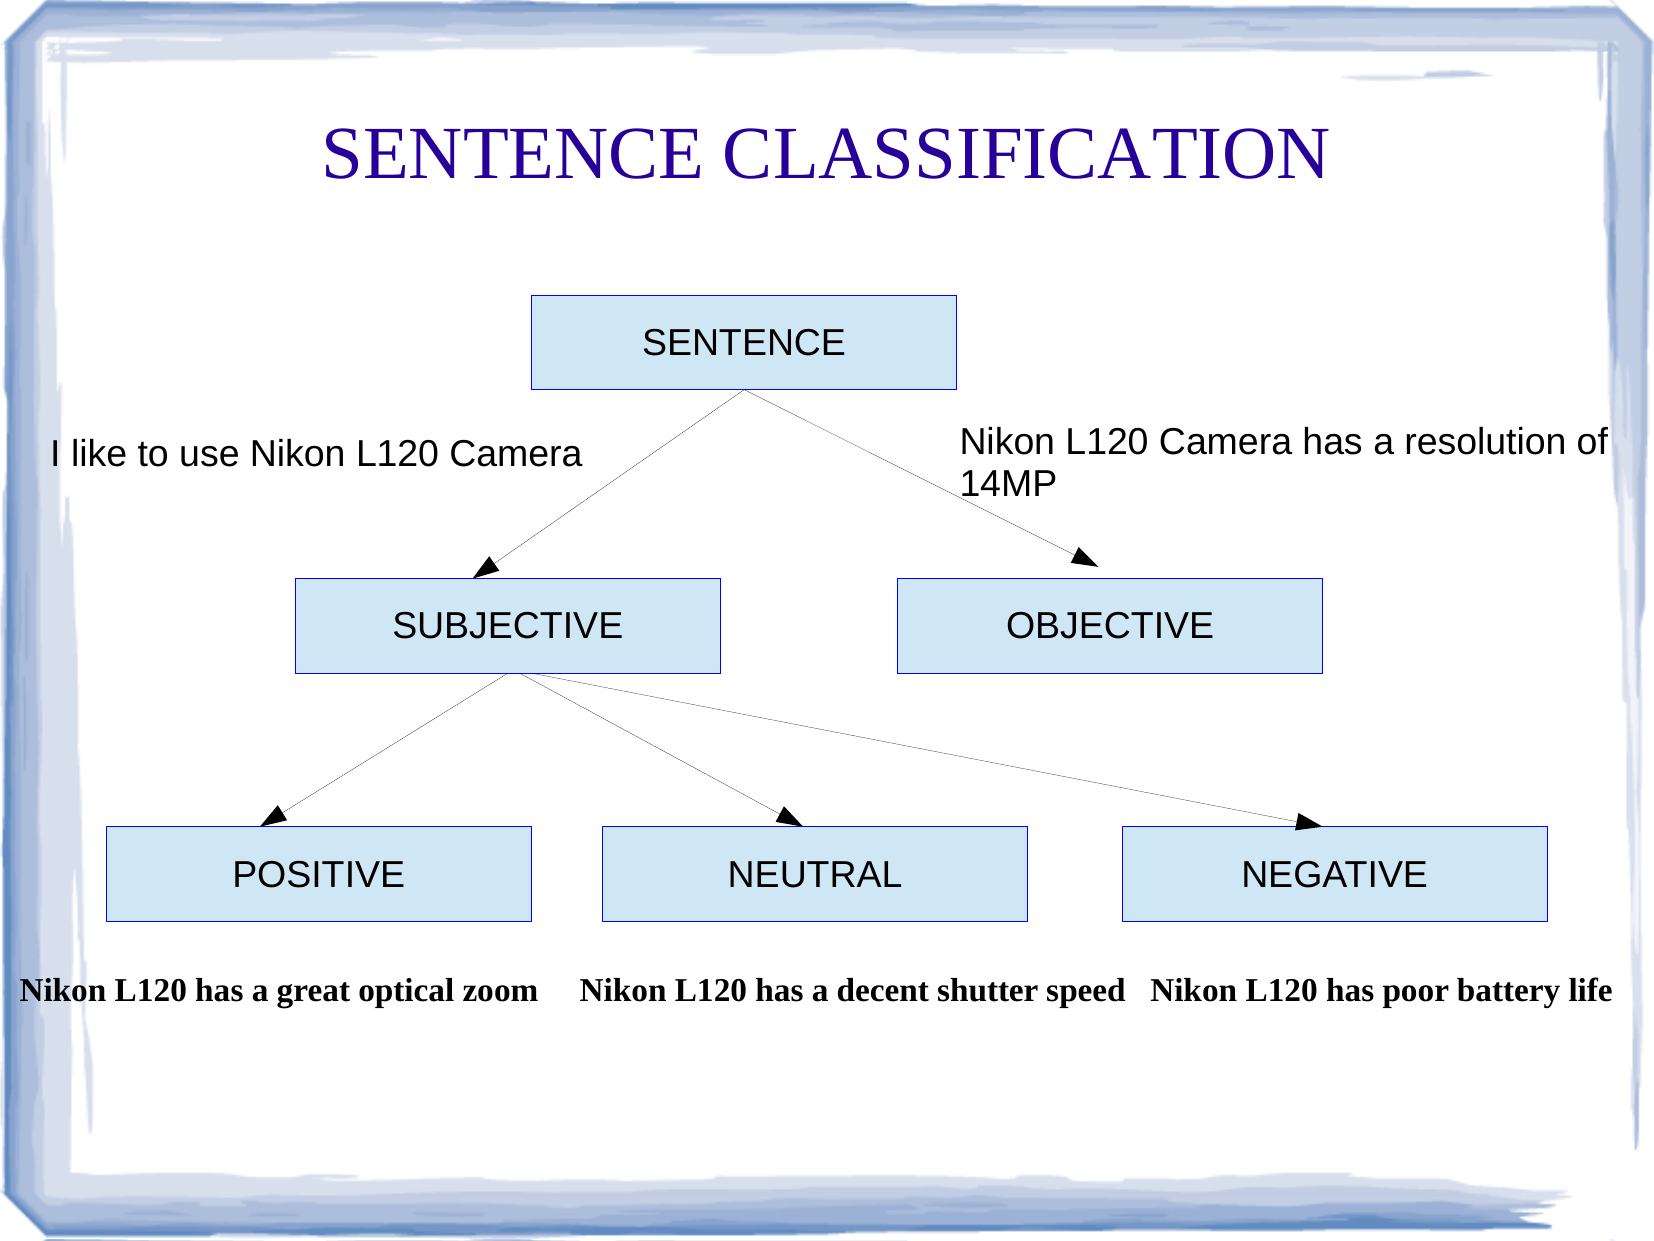

# SENTENCE CLASSIFICATION
SENTENCE
Nikon L120 Camera has a resolution of 14MP
I like to use Nikon L120 Camera
SUBJECTIVE
OBJECTIVE
POSITIVE
NEUTRAL
NEGATIVE
Nikon L120 has a great optical zoom Nikon L120 has a decent shutter speed Nikon L120 has poor battery life